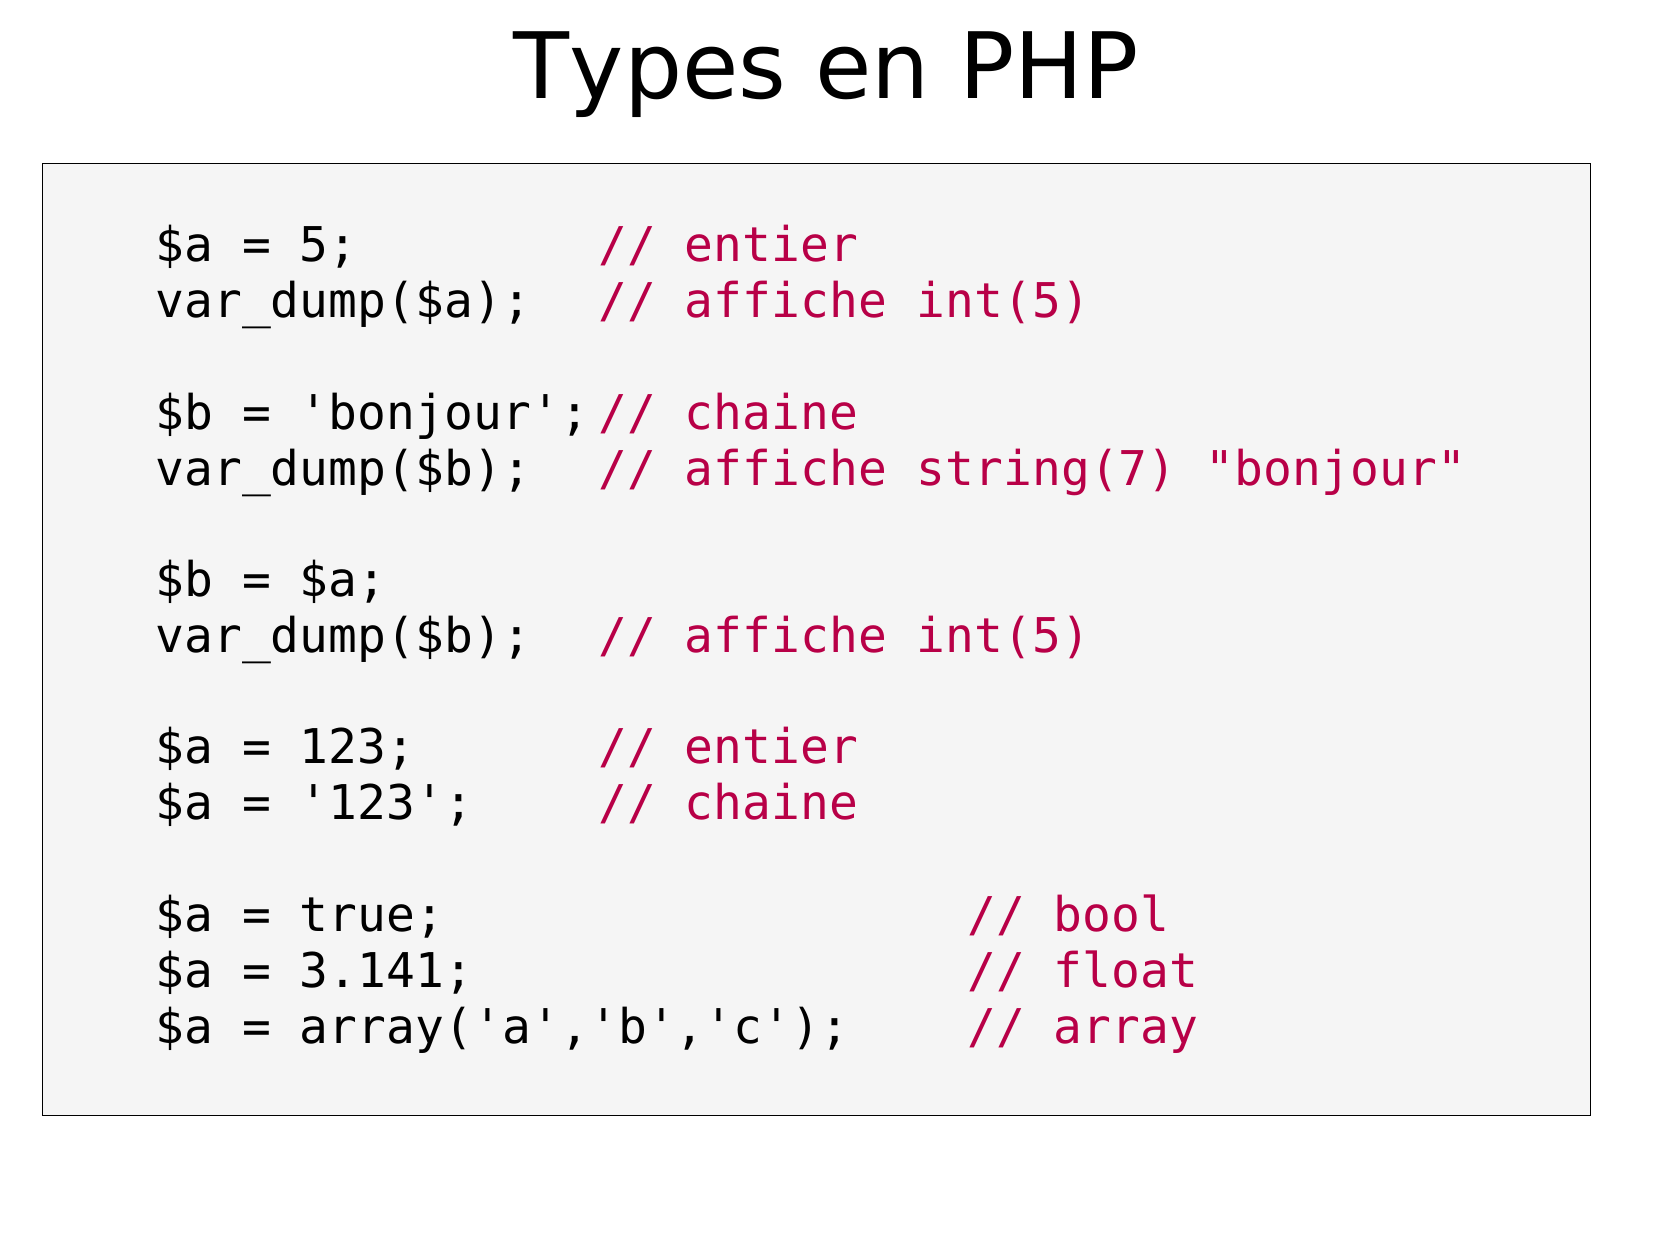

# Types en PHP
$a = 5; 			// entier
var_dump($a); 	// affiche int(5)
$b = 'bonjour';	// chaine
var_dump($b); 	// affiche string(7) "bonjour"
$b = $a;
var_dump($b); 	// affiche int(5)
$a = 123;			// entier
$a = '123';		// chaine
$a = true;								// bool
$a = 3.141;							// float
$a = array('a','b','c');		// array